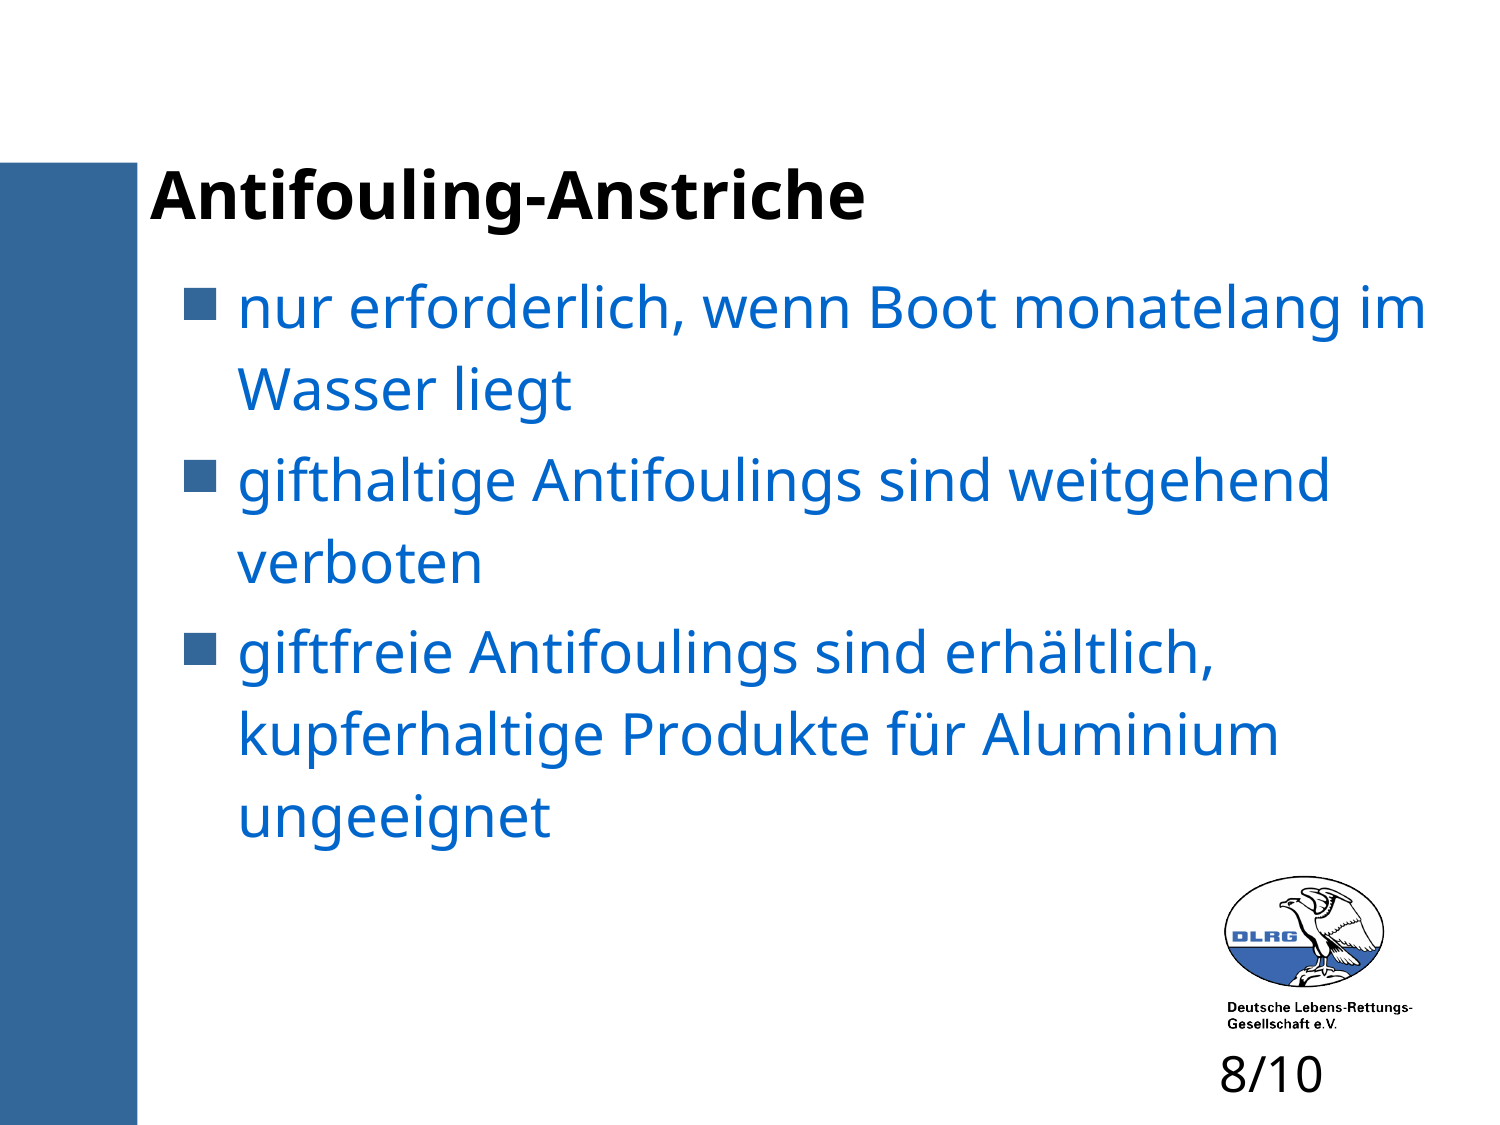

# Antifouling-Anstriche
nur erforderlich, wenn Boot monatelang im Wasser liegt
gifthaltige Antifoulings sind weitgehend verboten
giftfreie Antifoulings sind erhältlich, kupferhaltige Produkte für Aluminium ungeeignet